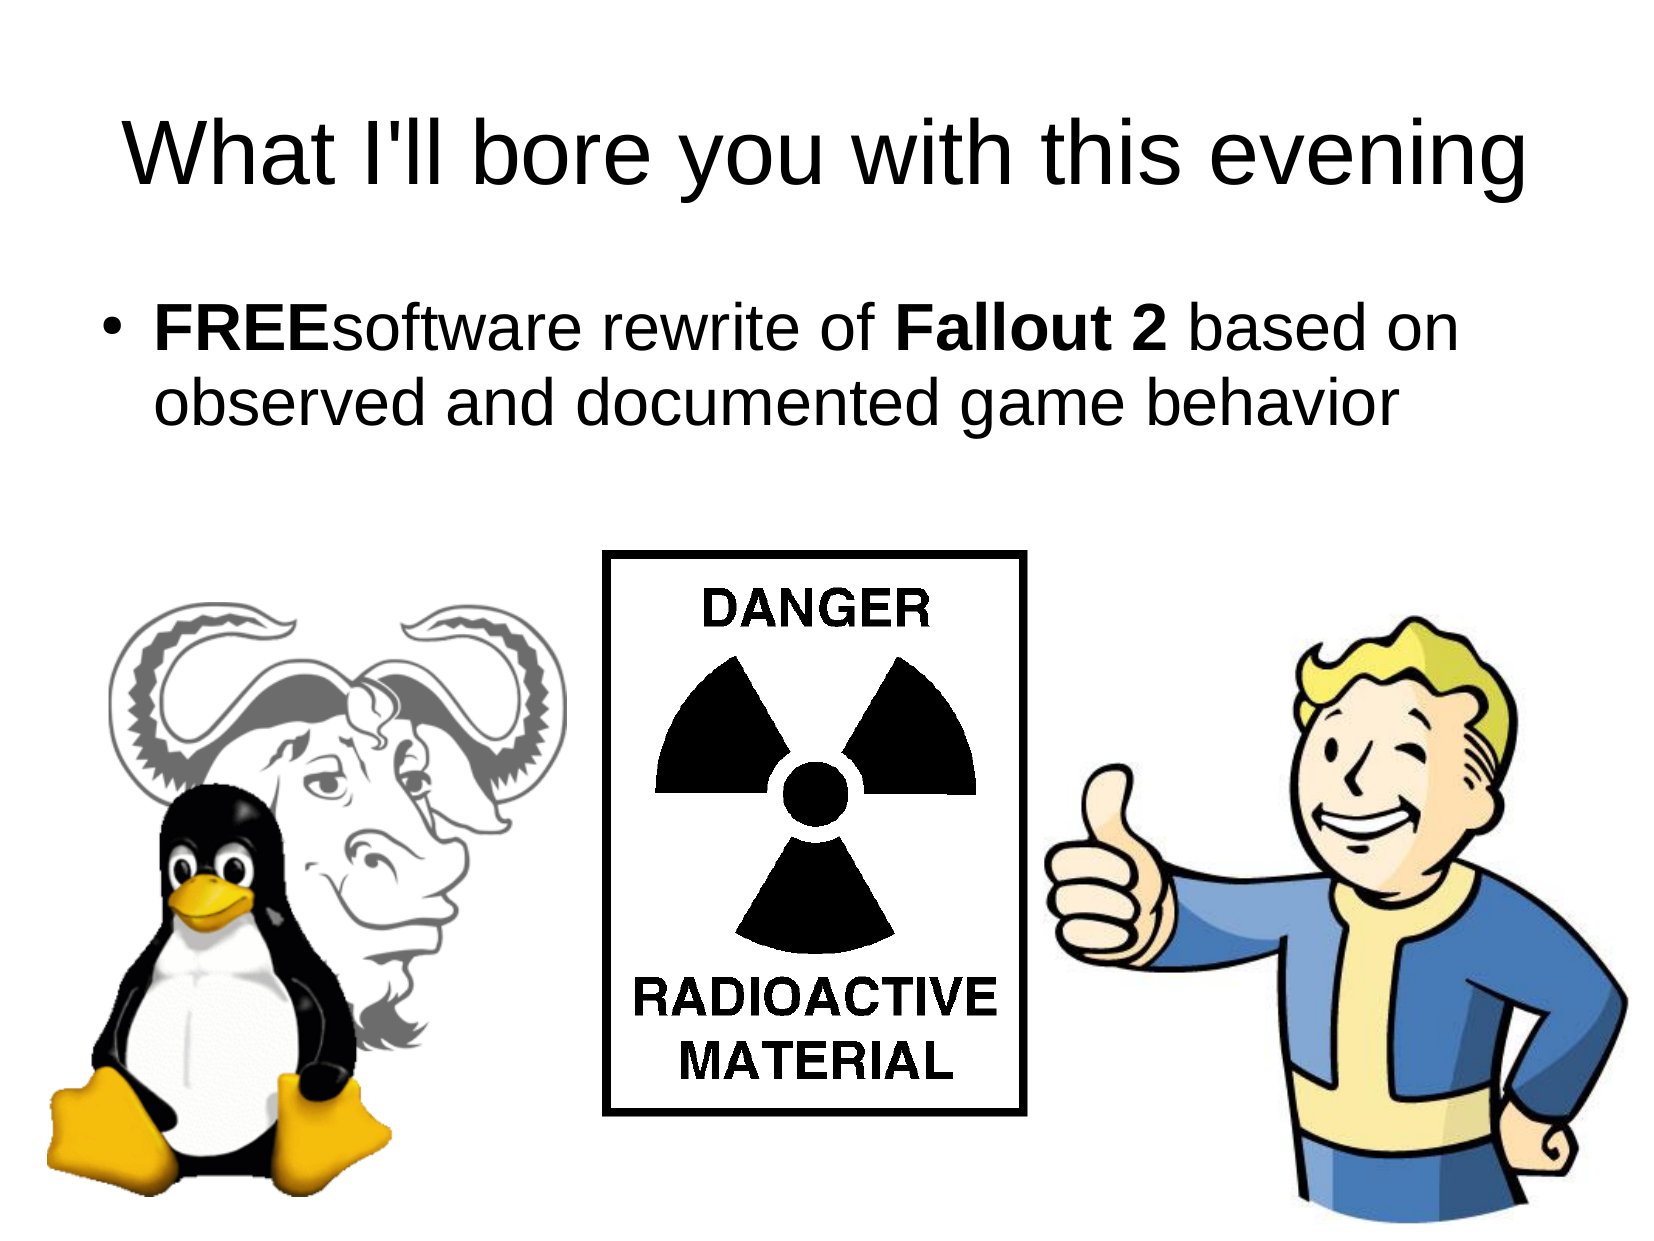

# What I'll bore you with this evening
FREEsoftware rewrite of Fallout 2 based on observed and documented game behavior